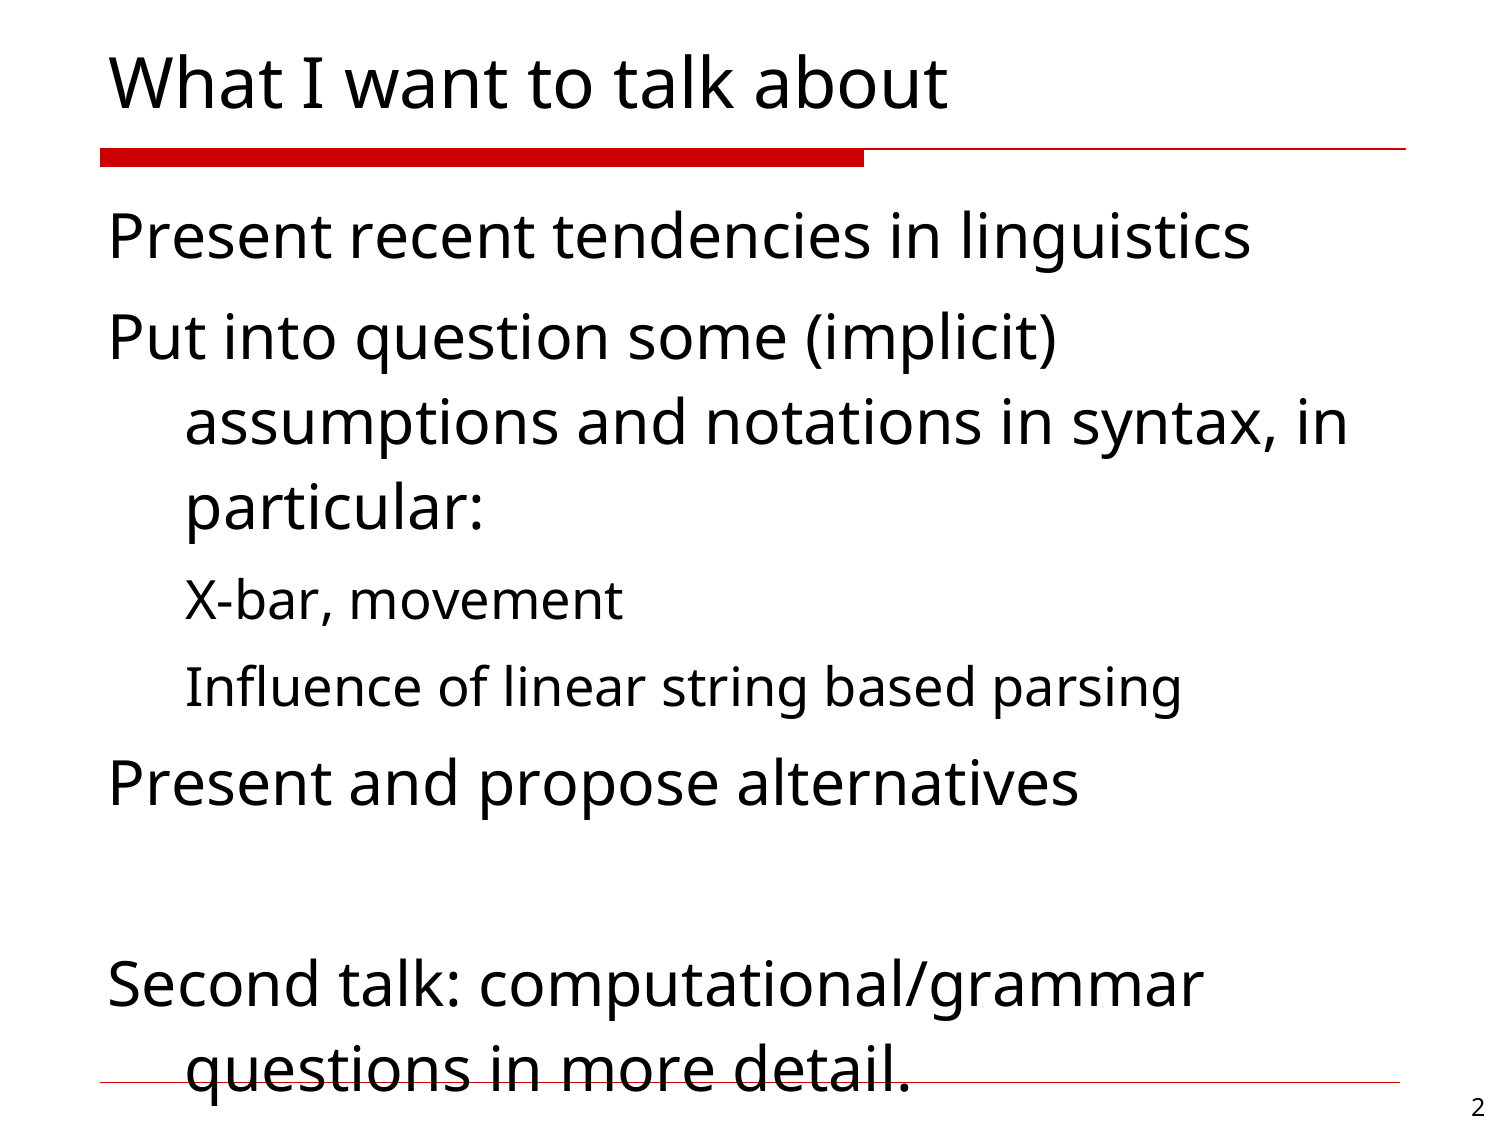

# What I want to talk about
Present recent tendencies in linguistics
Put into question some (implicit) assumptions and notations in syntax, in particular:
X-bar, movement
Influence of linear string based parsing
Present and propose alternatives
Second talk: computational/grammar questions in more detail.
2